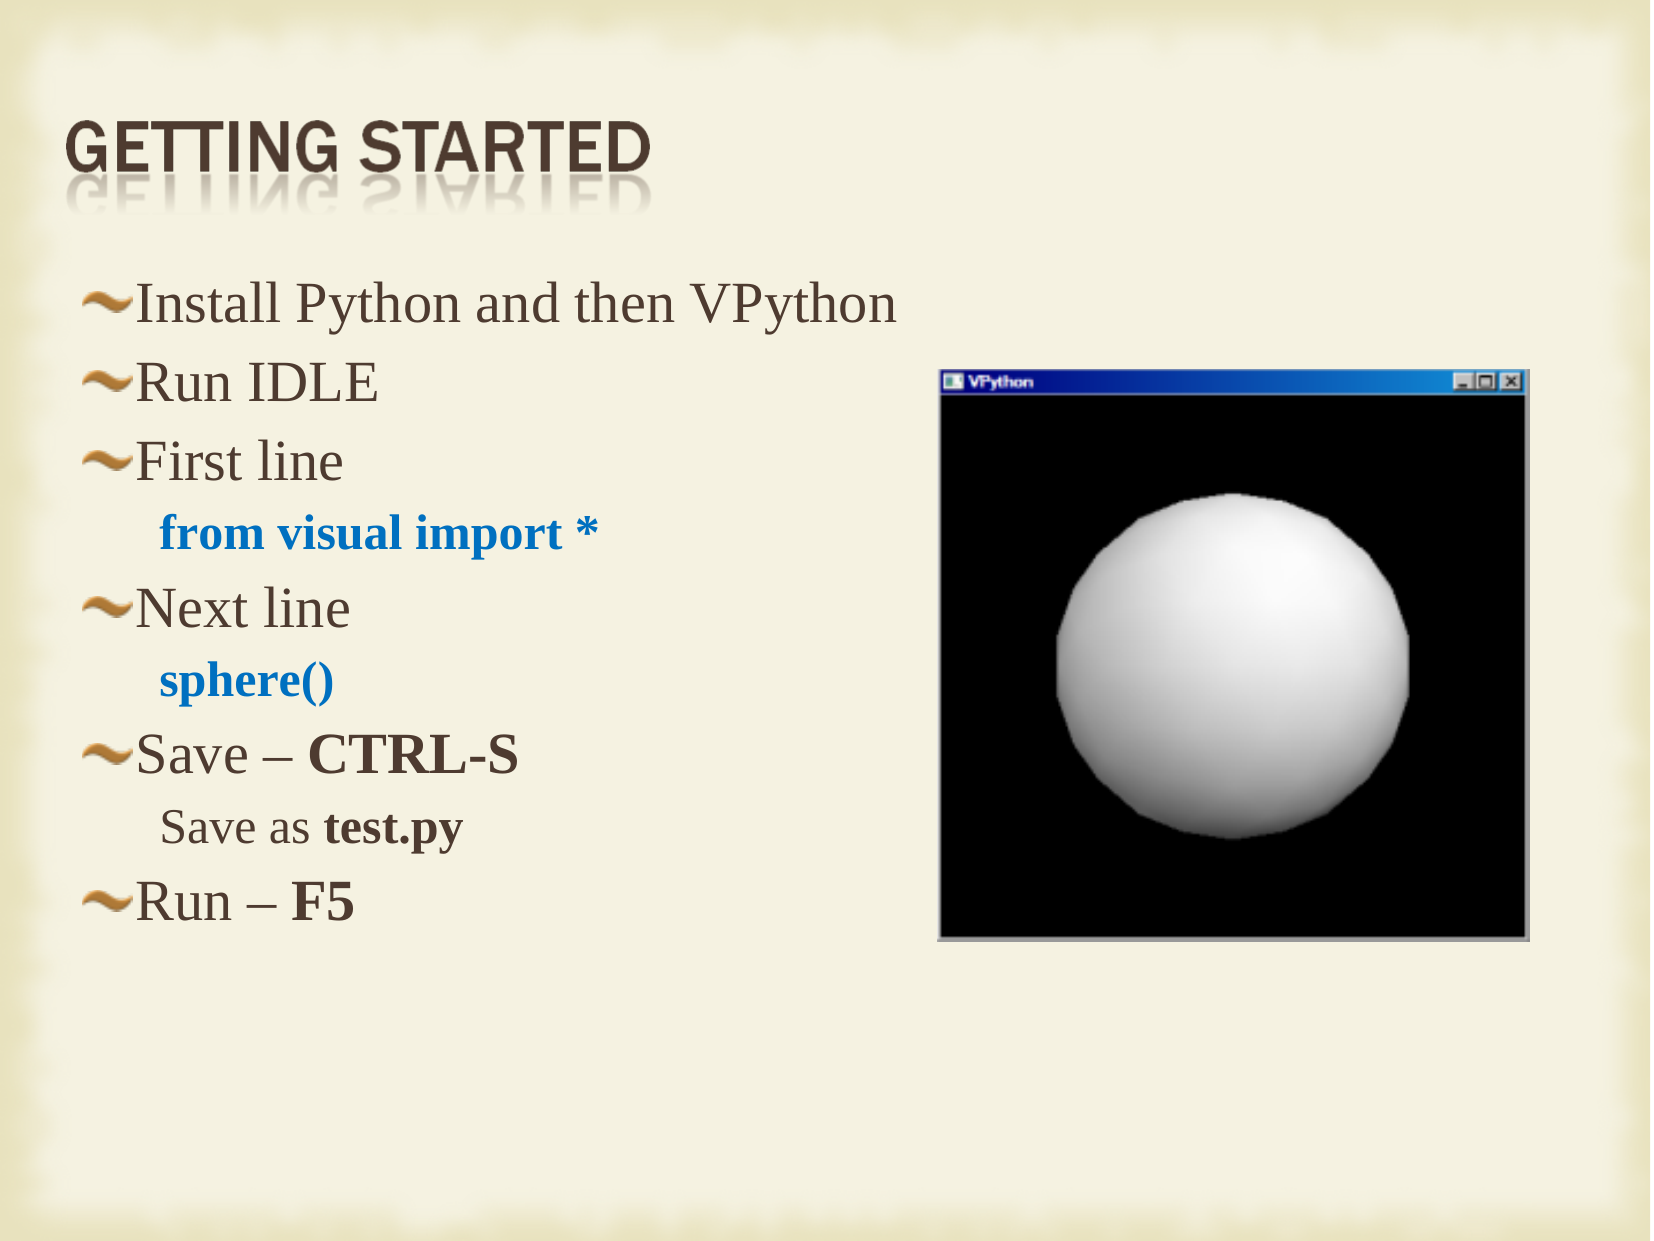

# Install Python and then VPython
Run IDLE
First line
from visual import *
Next line
sphere()
Save – CTRL-S
Save as test.py
Run – F5